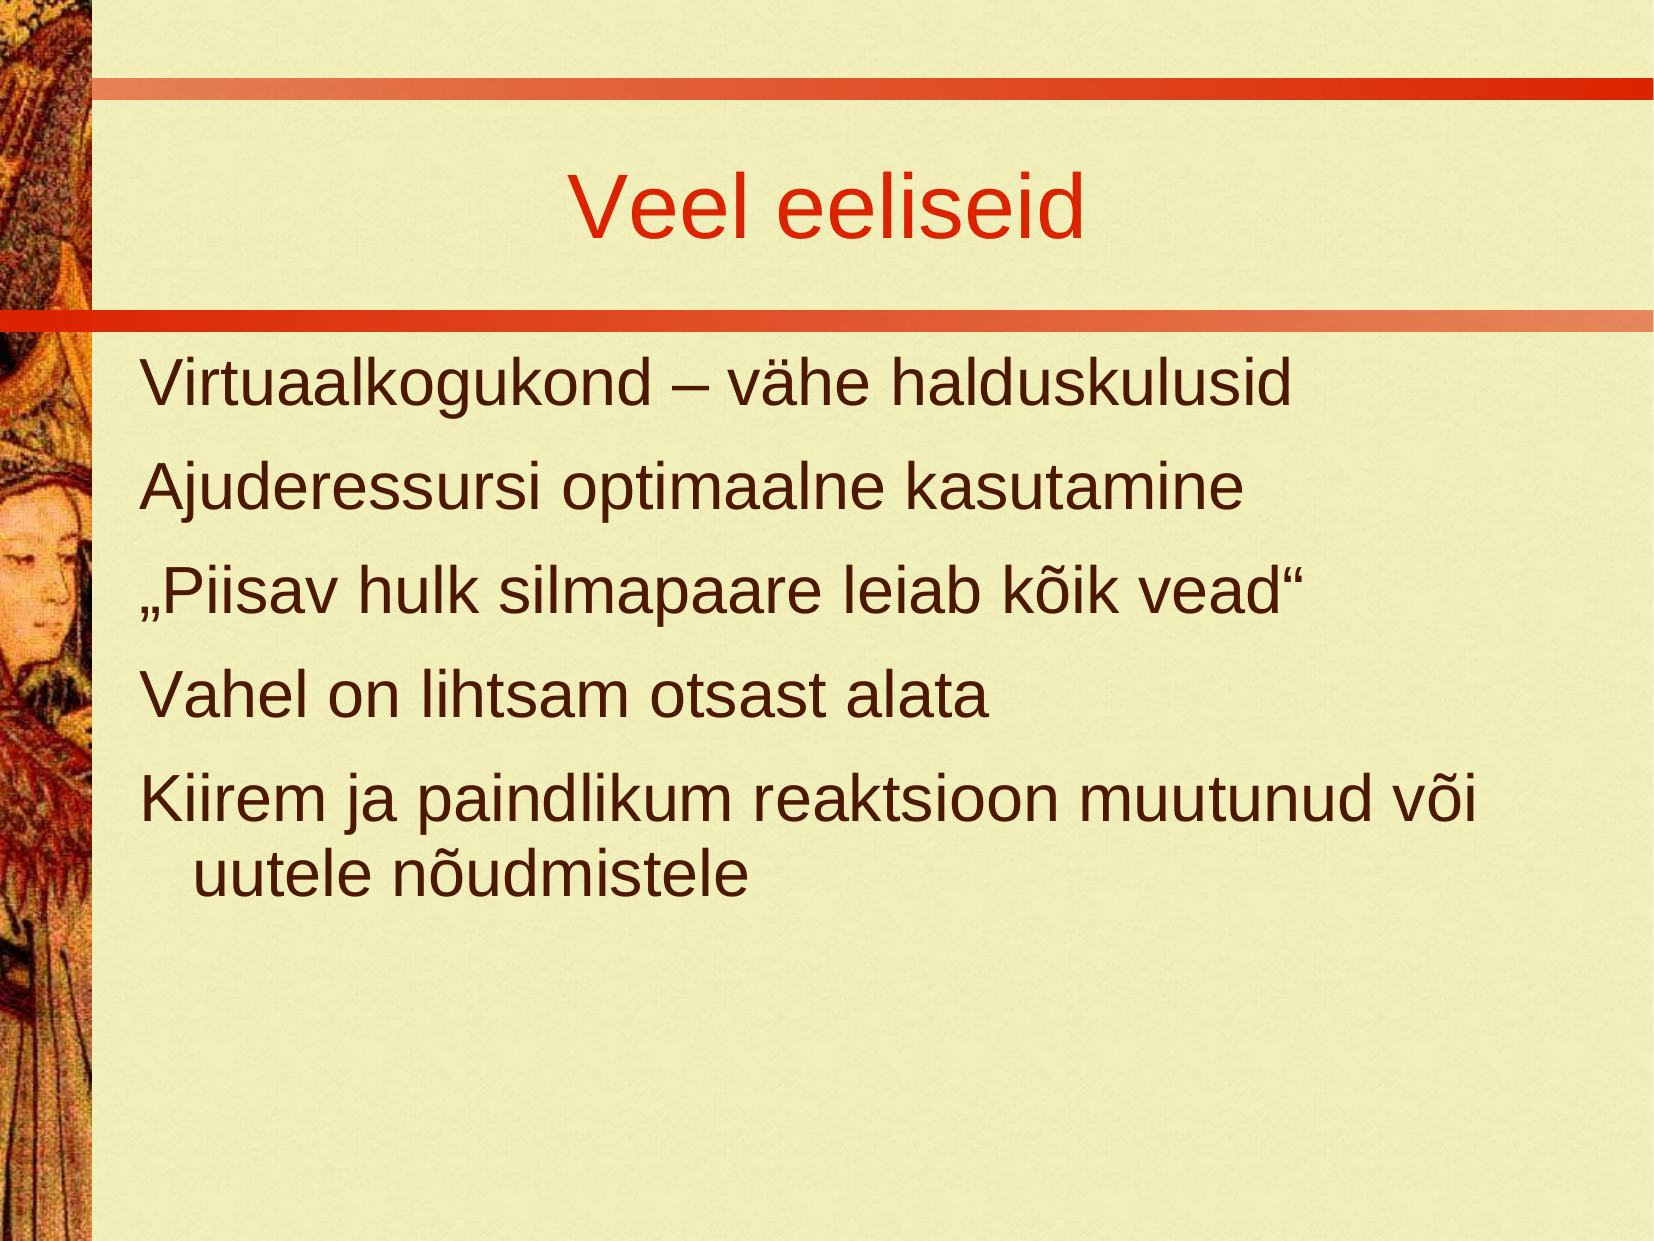

# Veel eeliseid
Virtuaalkogukond – vähe halduskulusid
Ajuderessursi optimaalne kasutamine
„Piisav hulk silmapaare leiab kõik vead“
Vahel on lihtsam otsast alata
Kiirem ja paindlikum reaktsioon muutunud või uutele nõudmistele